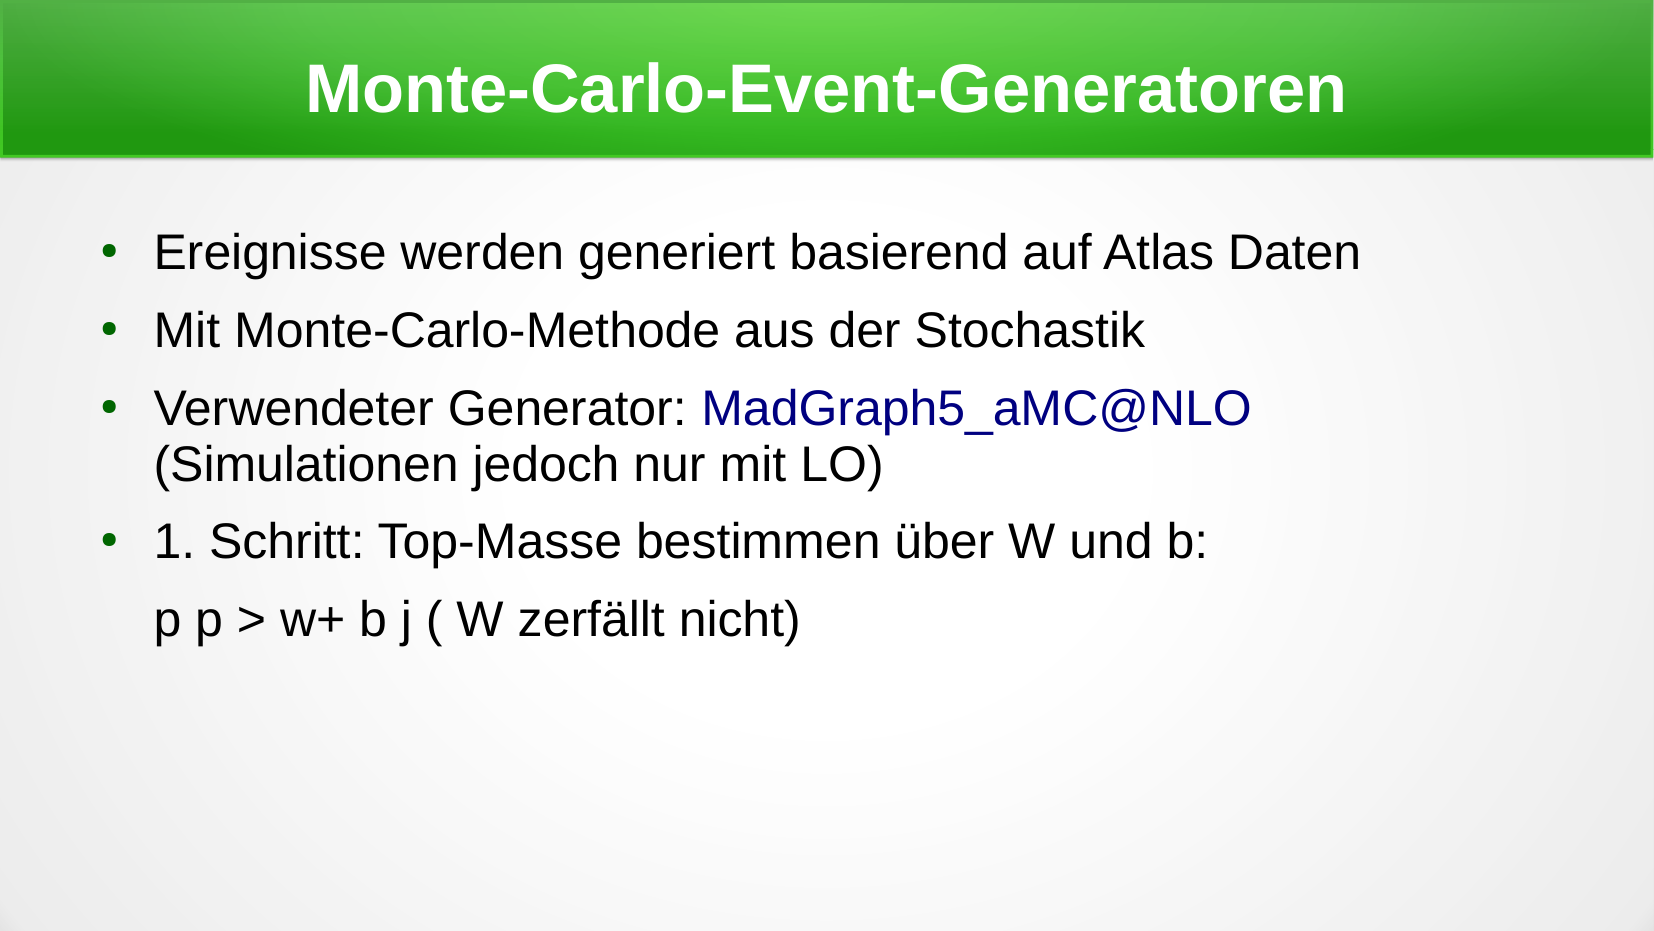

# Monte-Carlo-Event-Generatoren
Ereignisse werden generiert basierend auf Atlas Daten
Mit Monte-Carlo-Methode aus der Stochastik
Verwendeter Generator: MadGraph5_aMC@NLO (Simulationen jedoch nur mit LO)
1. Schritt: Top-Masse bestimmen über W und b:
p p > w+ b j ( W zerfällt nicht)